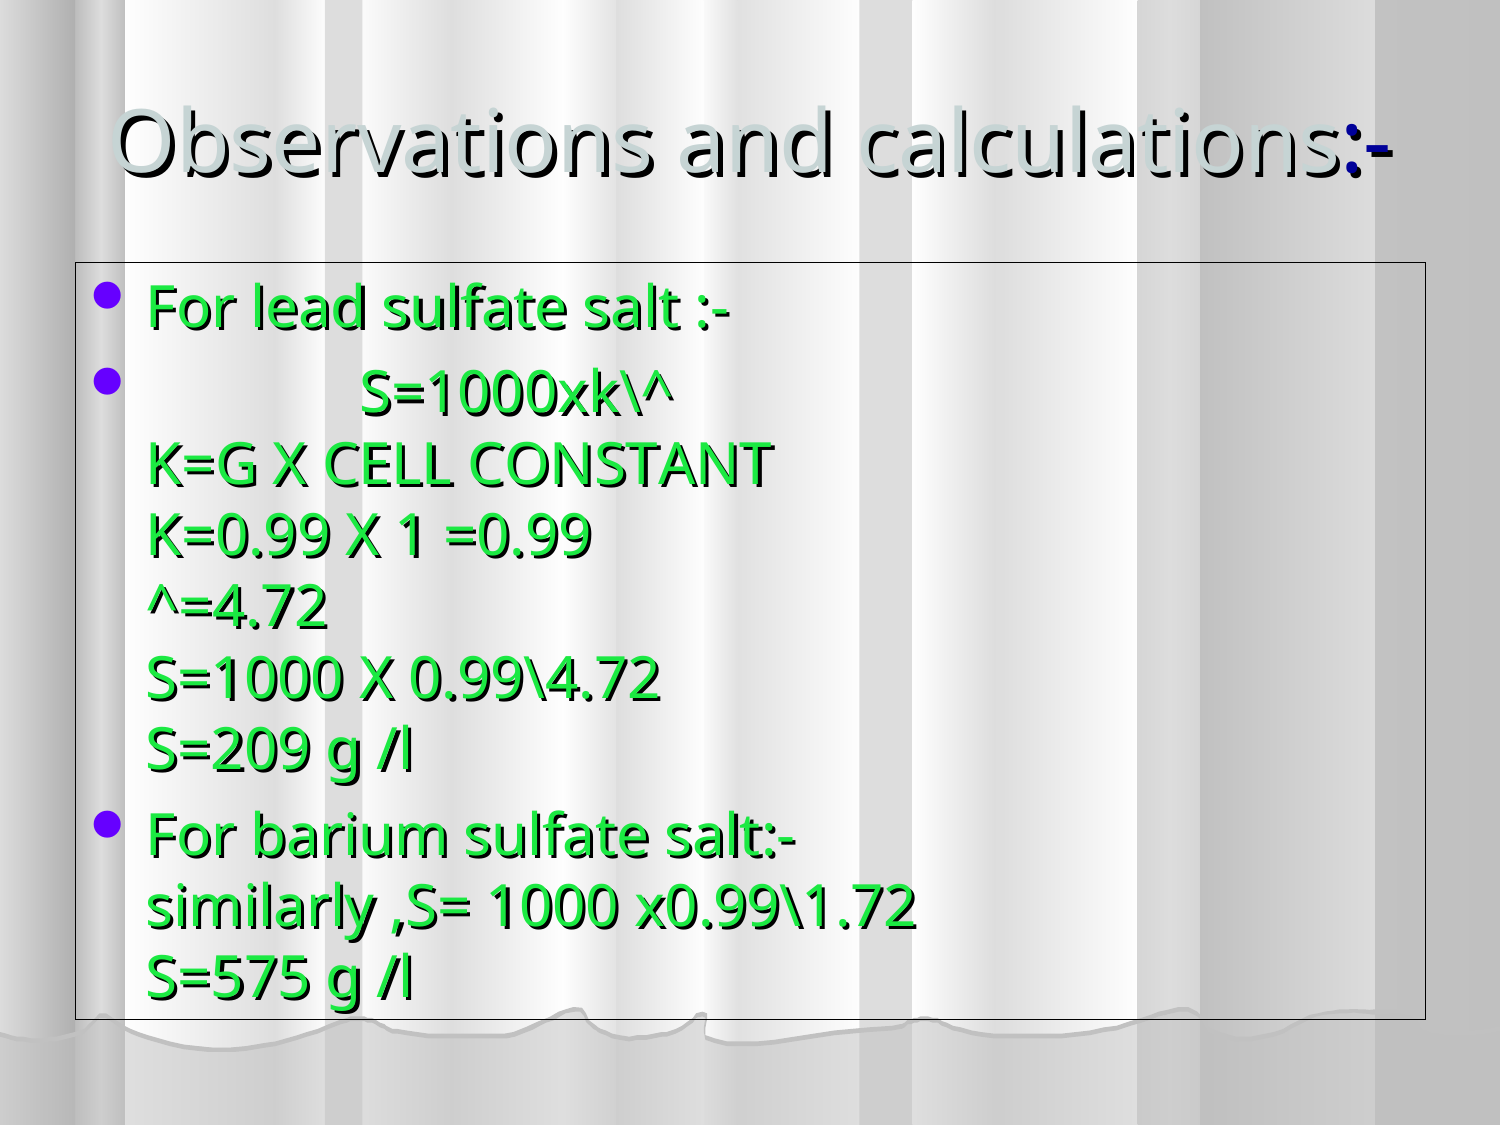

# Observations and calculations:-
For lead sulfate salt :-
 S=1000xk\^ K=G X CELL CONSTANT K=0.99 X 1 =0.99 ^=4.72 S=1000 X 0.99\4.72 S=209 g /l
For barium sulfate salt:- similarly ,S= 1000 x0.99\1.72 S=575 g /l